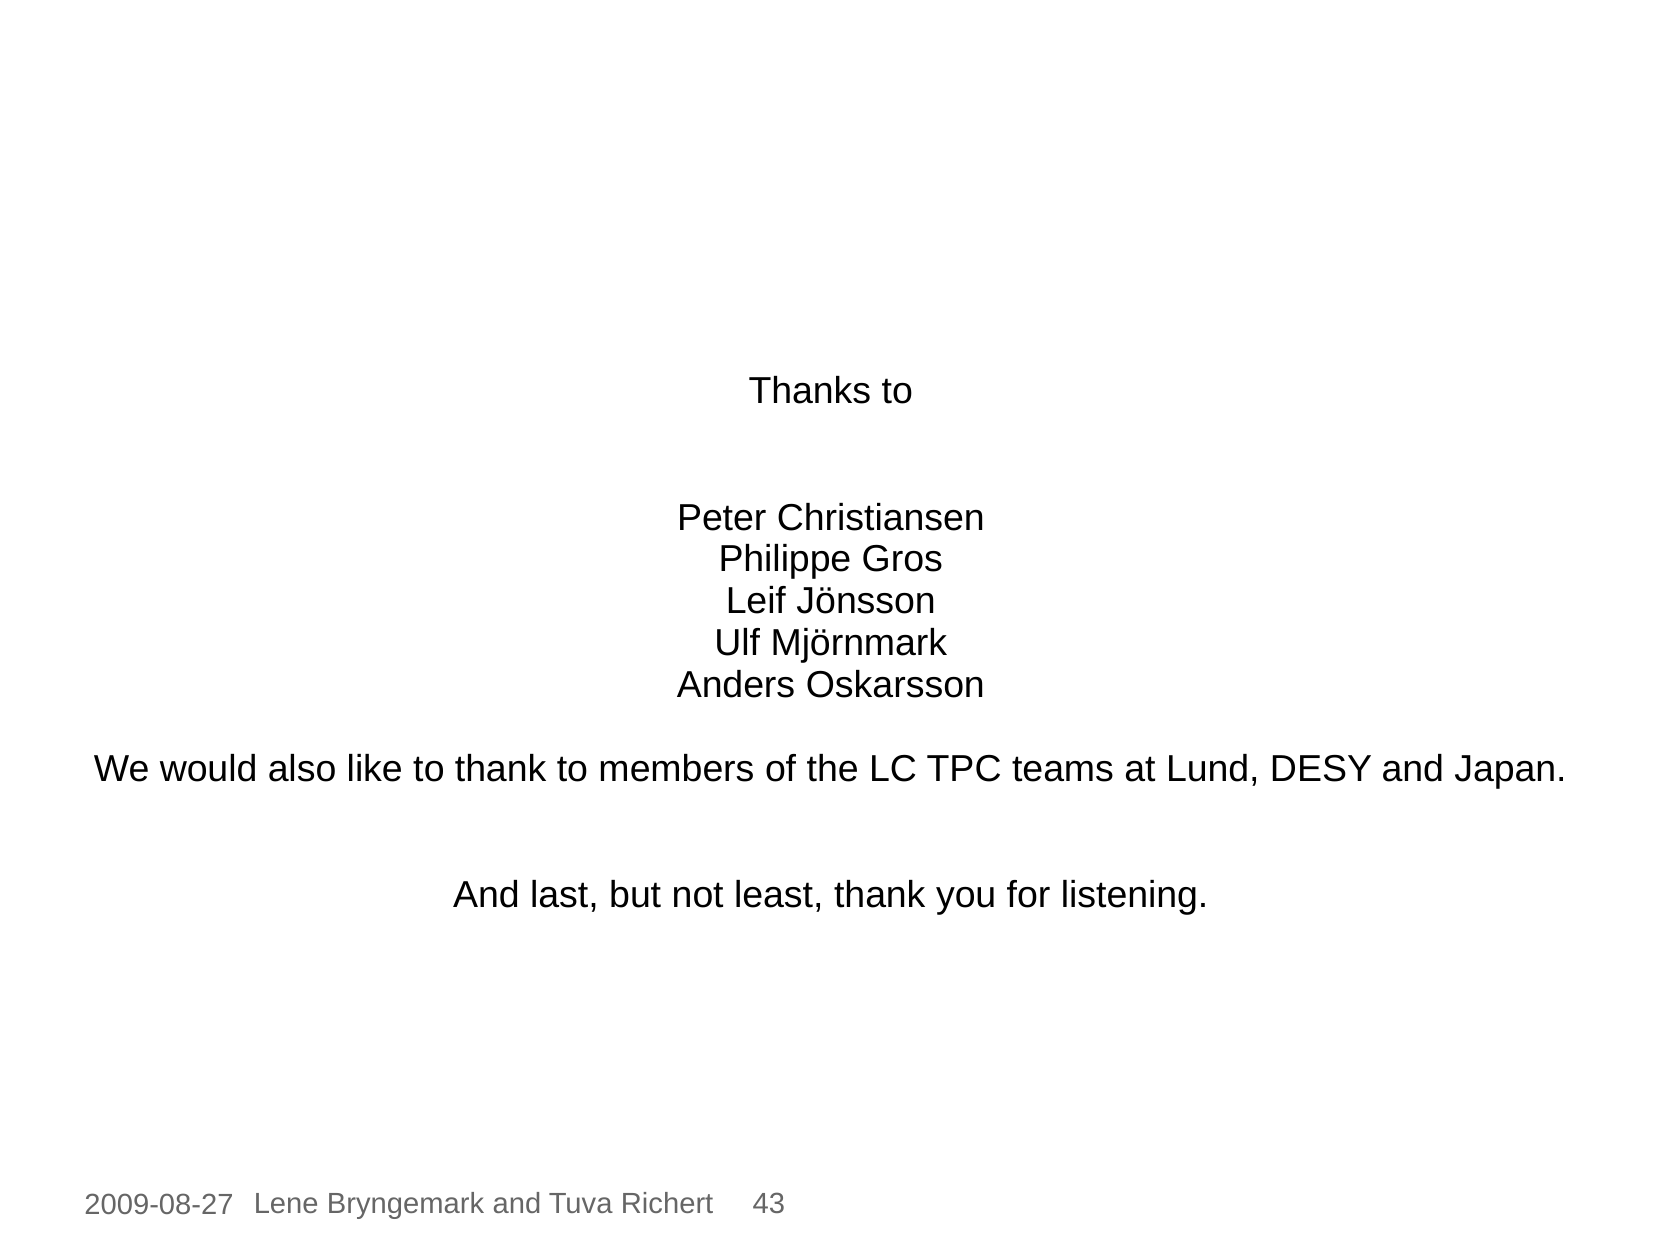

Thanks to
Peter Christiansen
Philippe Gros
Leif Jönsson
Ulf Mjörnmark
Anders Oskarsson
We would also like to thank to members of the LC TPC teams at Lund, DESY and Japan.
And last, but not least, thank you for listening.
Lene Bryngemark and Tuva Richert
43
2009-08-27